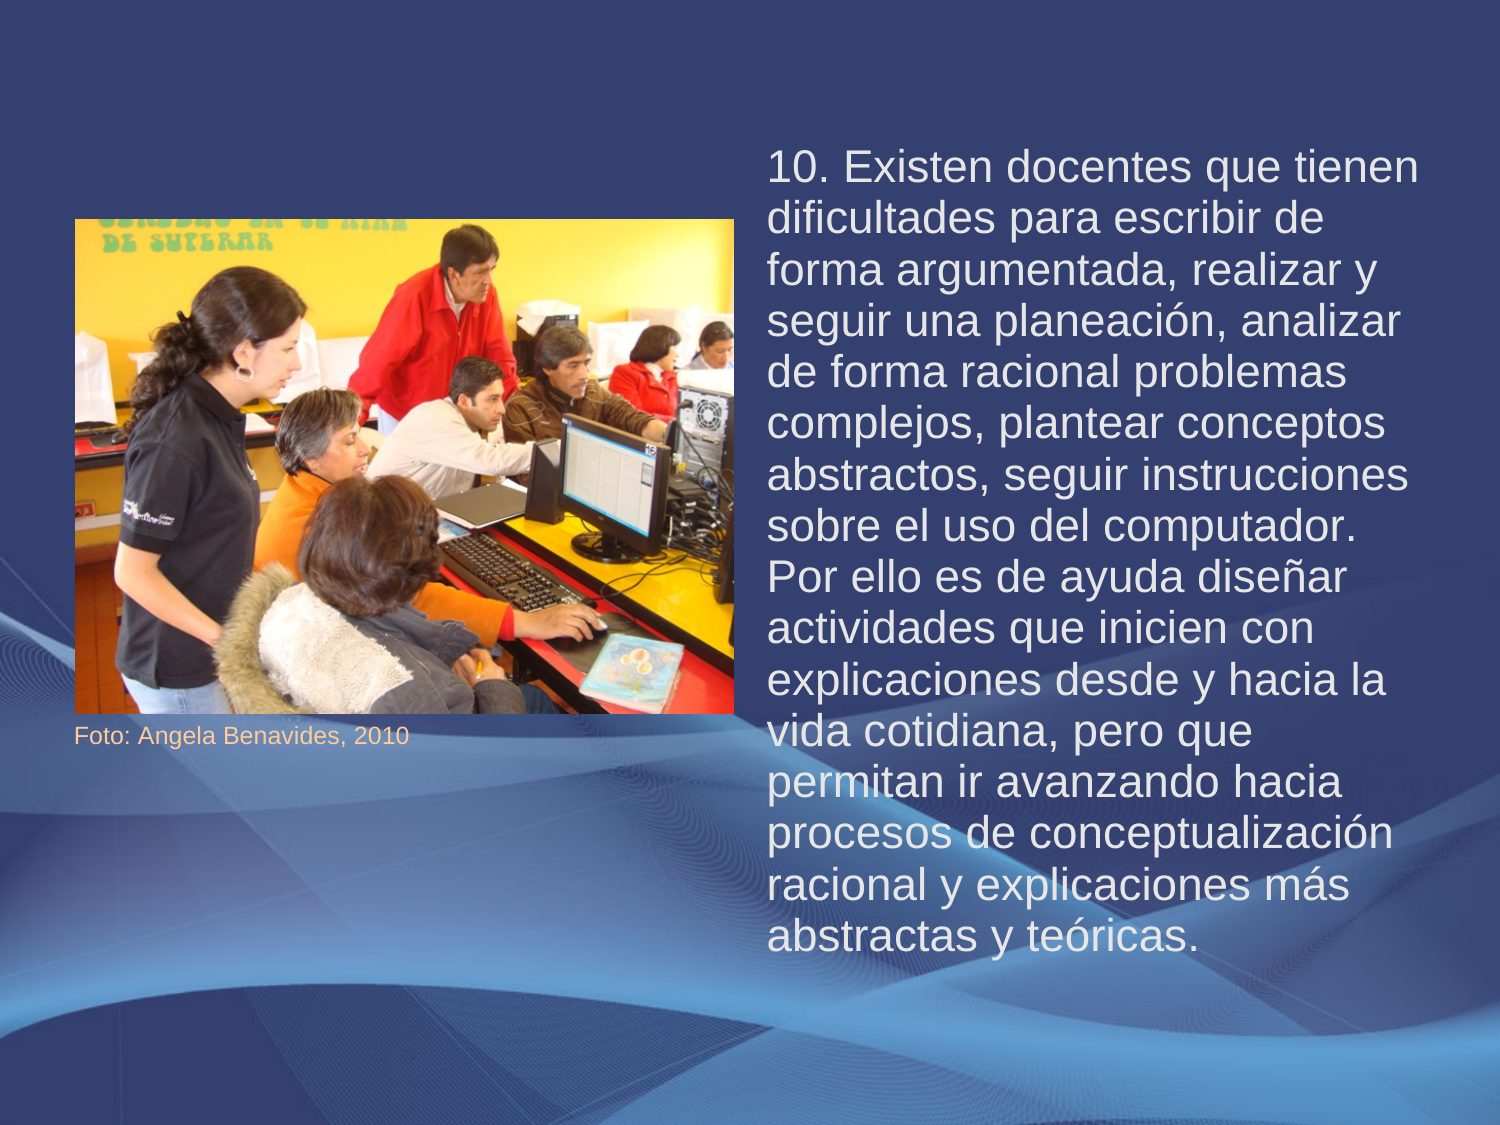

# 10. Existen docentes que tienen dificultades para escribir de forma argumentada, realizar y seguir una planeación, analizar de forma racional problemas complejos, plantear conceptos abstractos, seguir instrucciones sobre el uso del computador. Por ello es de ayuda diseñar actividades que inicien con explicaciones desde y hacia la vida cotidiana, pero que permitan ir avanzando hacia procesos de conceptualización racional y explicaciones más abstractas y teóricas.
Foto: Angela Benavides, 2010